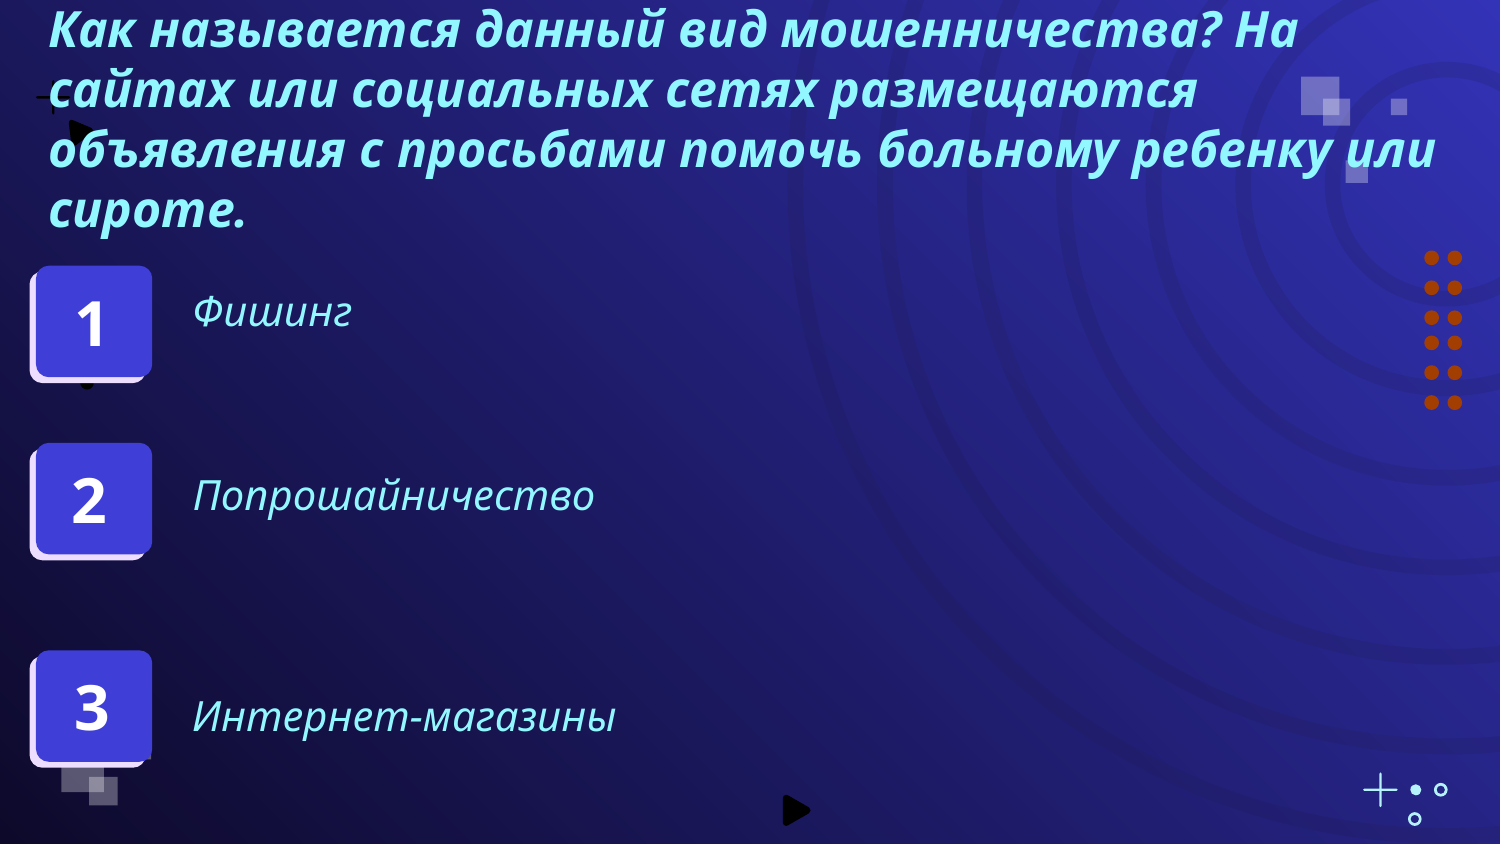

Как называется данный вид мошенничества? На сайтах или социальных сетях размещаются объявления с просьбами помочь больному ребенку или сироте.
Фишинг
1
# Попрошайничество
2
3
Интернет-магазины